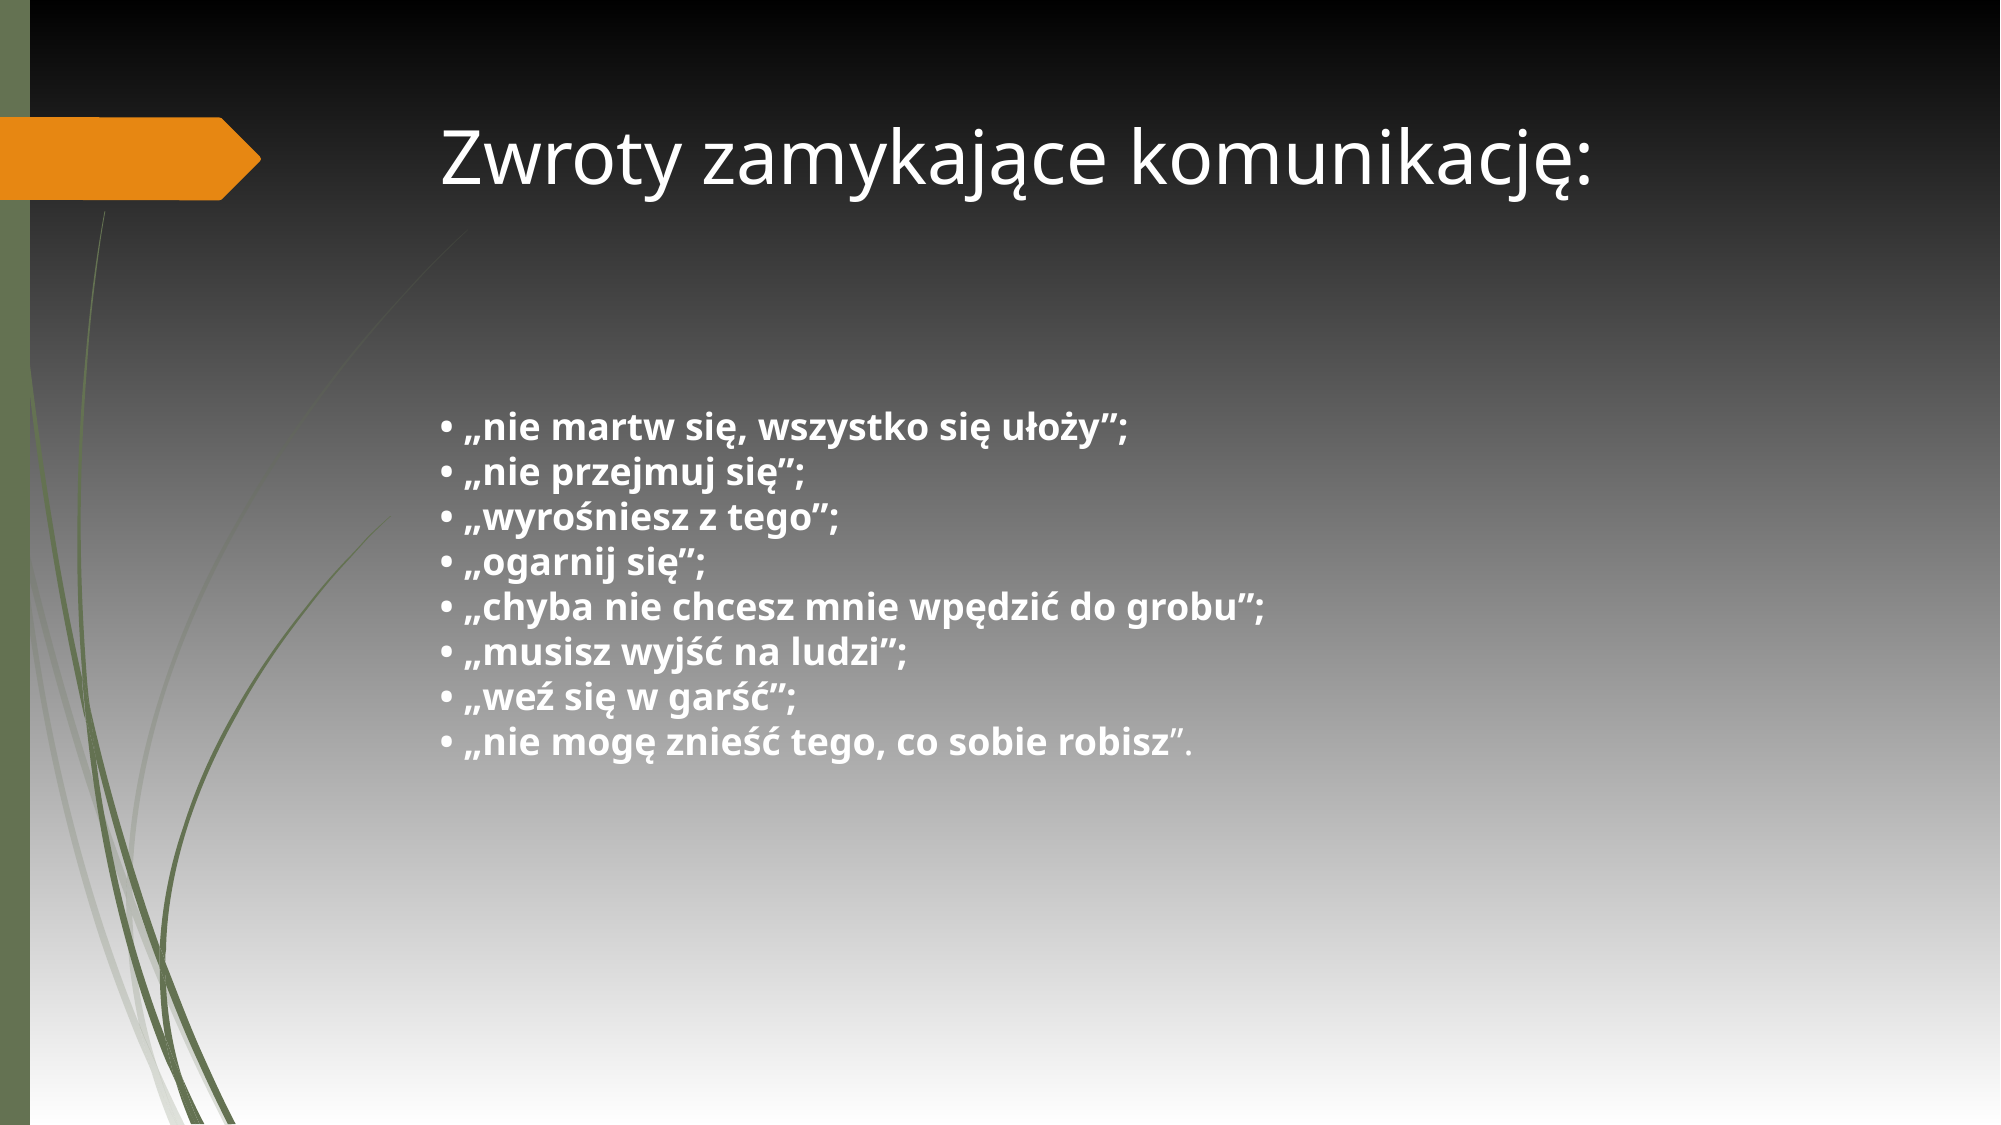

# Zwroty zamykające komunikację:
• „nie martw się, wszystko się ułoży”;
• „nie przejmuj się”;
• „wyrośniesz z tego”;
• „ogarnij się”;
• „chyba nie chcesz mnie wpędzić do grobu”;
• „musisz wyjść na ludzi”;
• „weź się w garść”;
• „nie mogę znieść tego, co sobie robisz”.